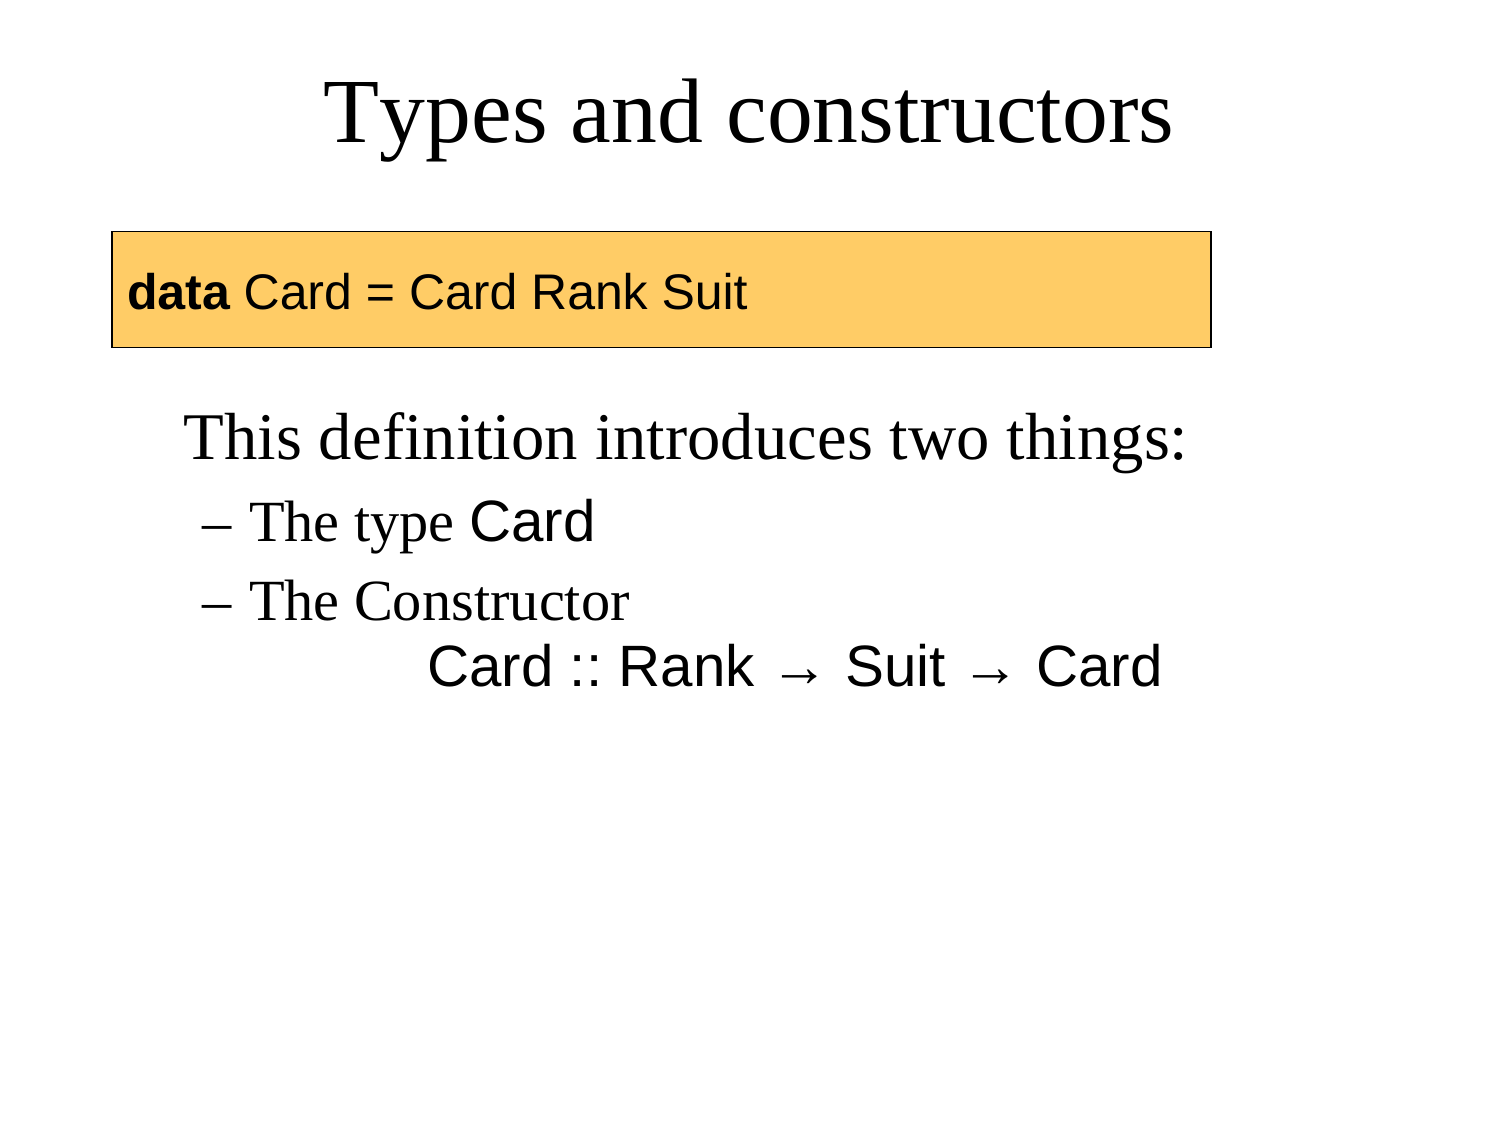

# Types and constructors
data Card = Card Rank Suit
This definition introduces two things:
The type Card
The Constructor
		Card :: Rank → Suit → Card